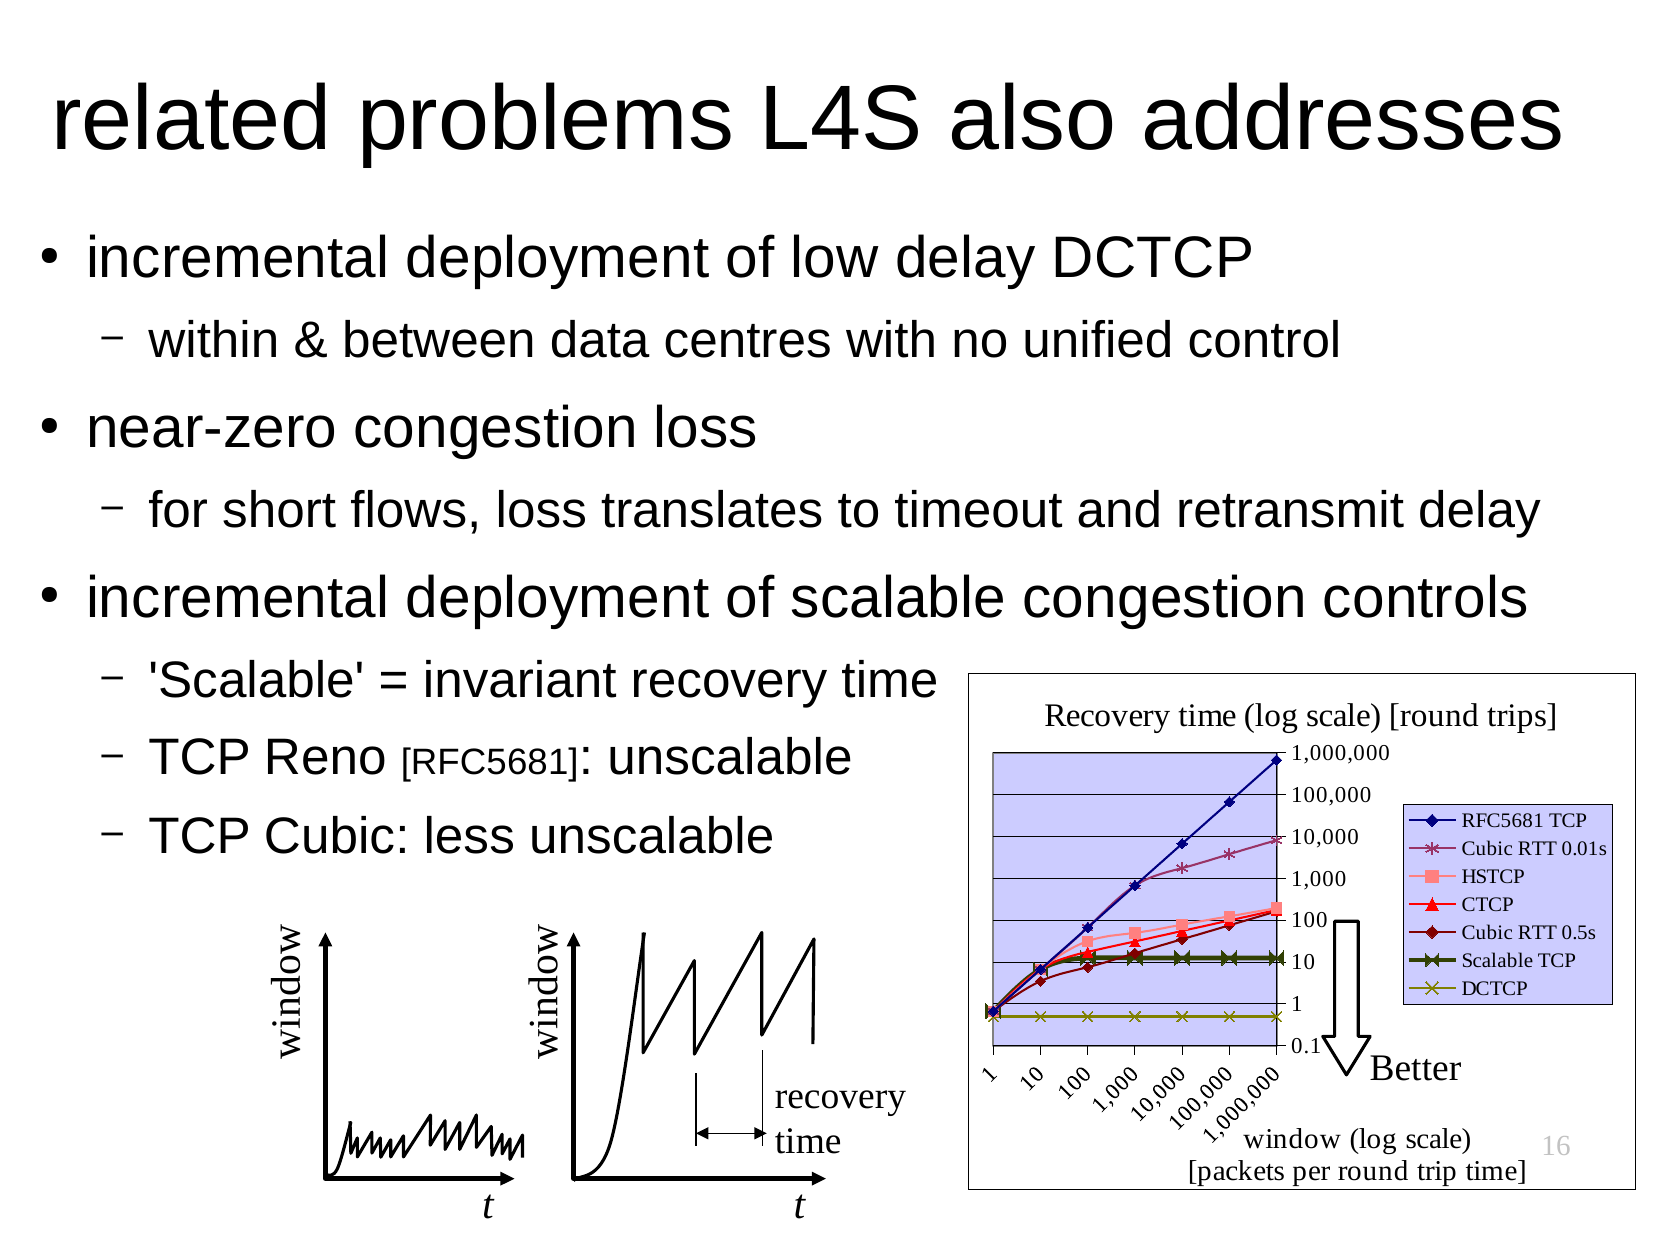

# related problems L4S also addresses
incremental deployment of low delay DCTCP
within & between data centres with no unified control
near-zero congestion loss
for short flows, loss translates to timeout and retransmit delay
incremental deployment of scalable congestion controls
'Scalable' = invariant recovery time
TCP Reno [RFC5681]: unscalable
TCP Cubic: less unscalable
### Chart: Recovery time (log scale) [round trips]
| Category | RFC5681 TCP | Cubic RTT 0.01s | HSTCP | CTCP | Cubic RTT 0.5s | Scalable TCP | DCTCP |
|---|---|---|---|---|---|---|---|
window
window
Better
recovery
time
16
t
t